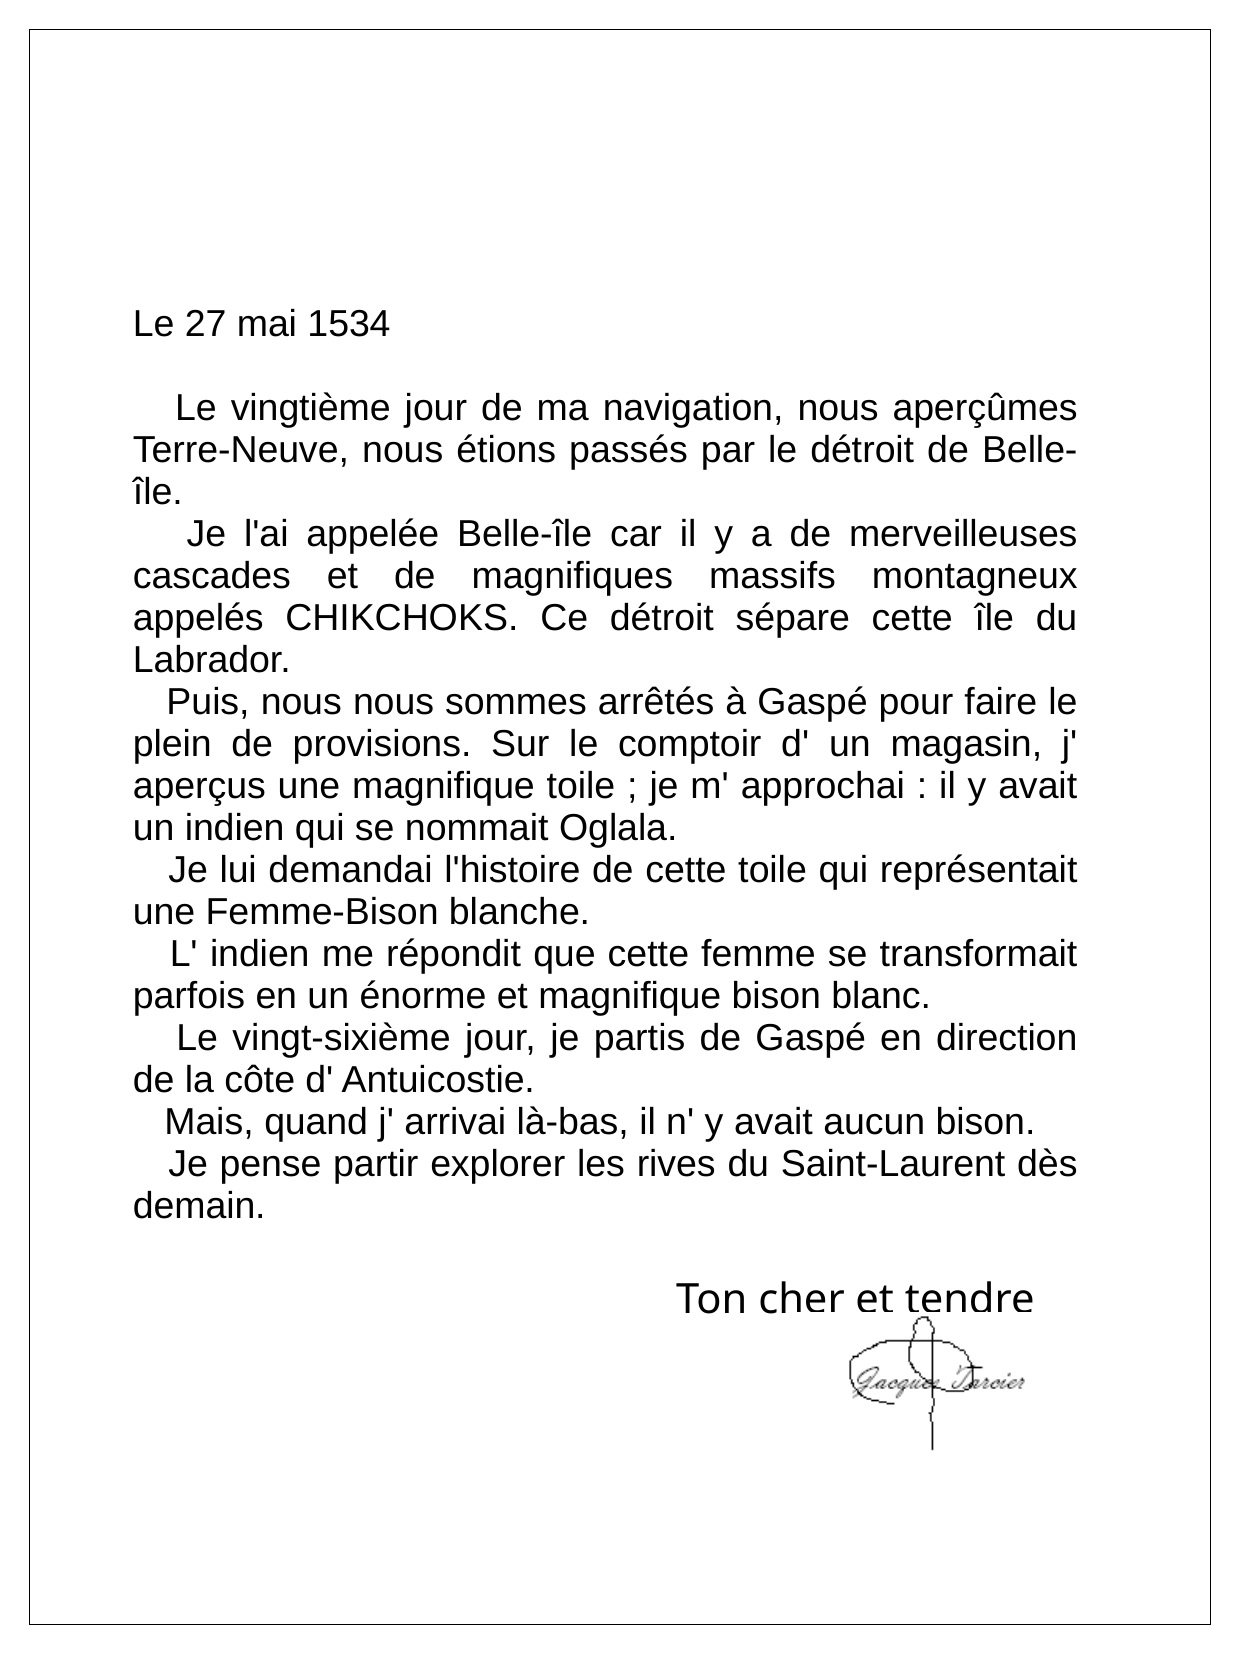

Le 27 mai 1534
 Le vingtième jour de ma navigation, nous aperçûmes Terre-Neuve, nous étions passés par le détroit de Belle-île.
 Je l'ai appelée Belle-île car il y a de merveilleuses cascades et de magnifiques massifs montagneux appelés CHIKCHOKS. Ce détroit sépare cette île du Labrador.
 Puis, nous nous sommes arrêtés à Gaspé pour faire le plein de provisions. Sur le comptoir d' un magasin, j' aperçus une magnifique toile ; je m' approchai : il y avait un indien qui se nommait Oglala.
 Je lui demandai l'histoire de cette toile qui représentait une Femme-Bison blanche.
 L' indien me répondit que cette femme se transformait parfois en un énorme et magnifique bison blanc.
 Le vingt-sixième jour, je partis de Gaspé en direction de la côte d' Antuicostie.
 Mais, quand j' arrivai là-bas, il n' y avait aucun bison.
 Je pense partir explorer les rives du Saint-Laurent dès demain.
Ton cher et tendre